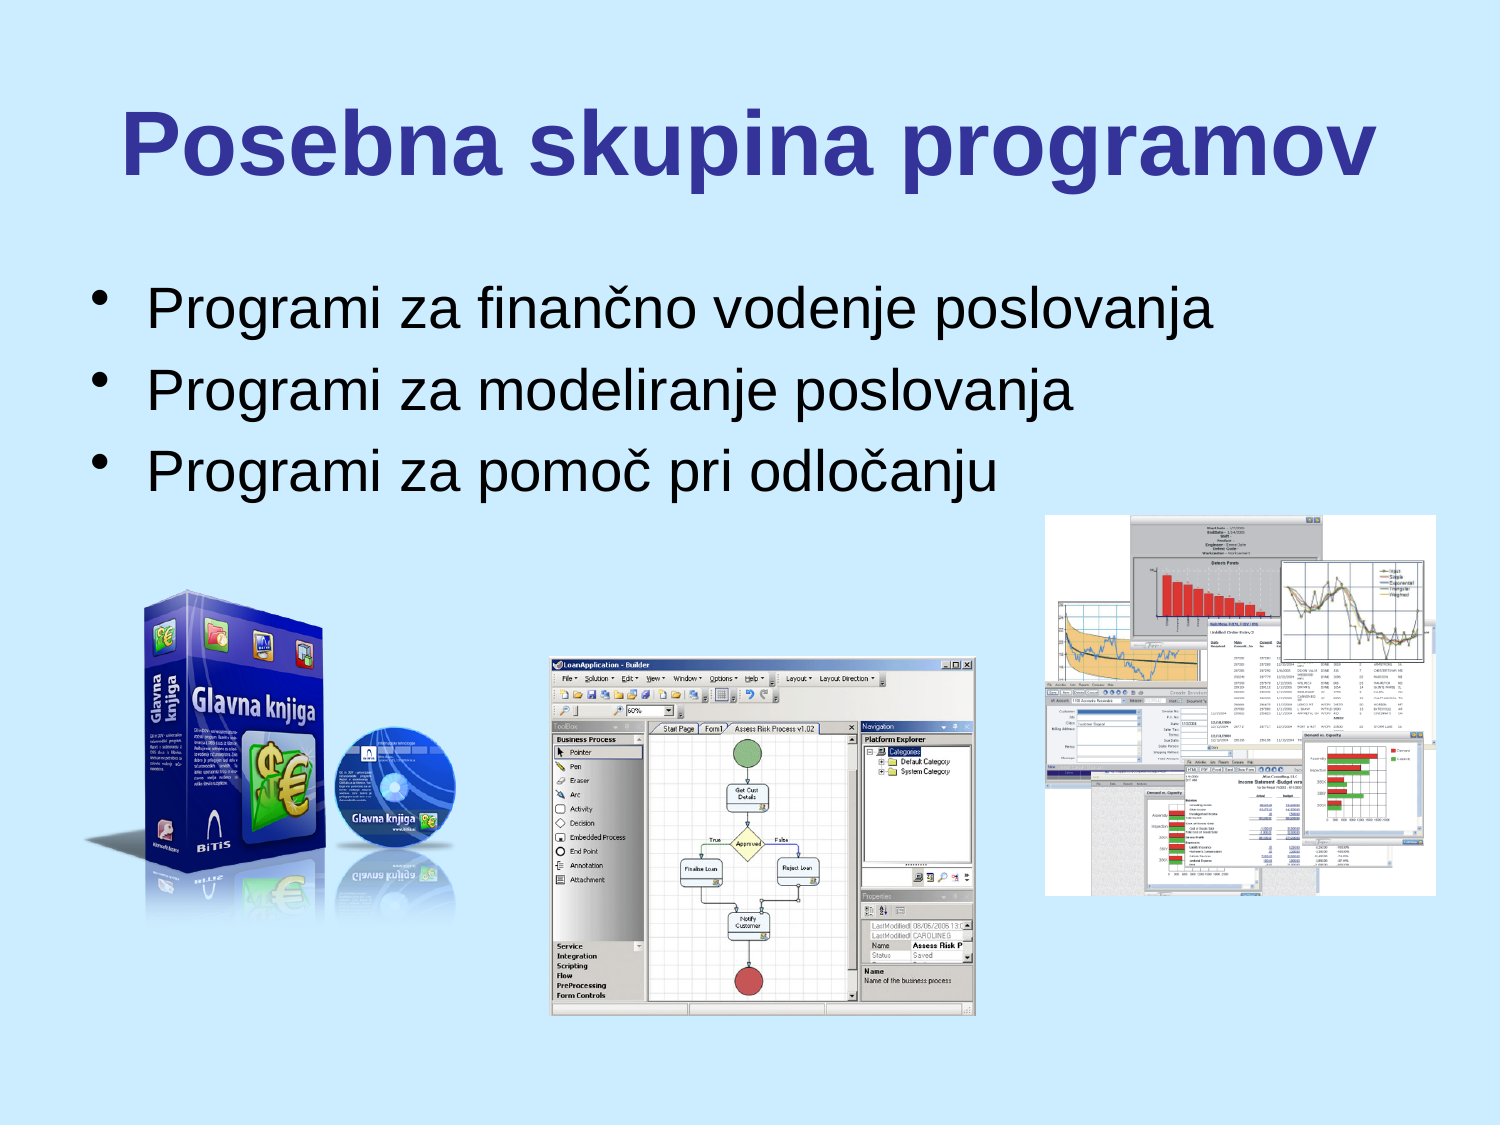

# Posebna skupina programov
Programi za finančno vodenje poslovanja
Programi za modeliranje poslovanja
Programi za pomoč pri odločanju